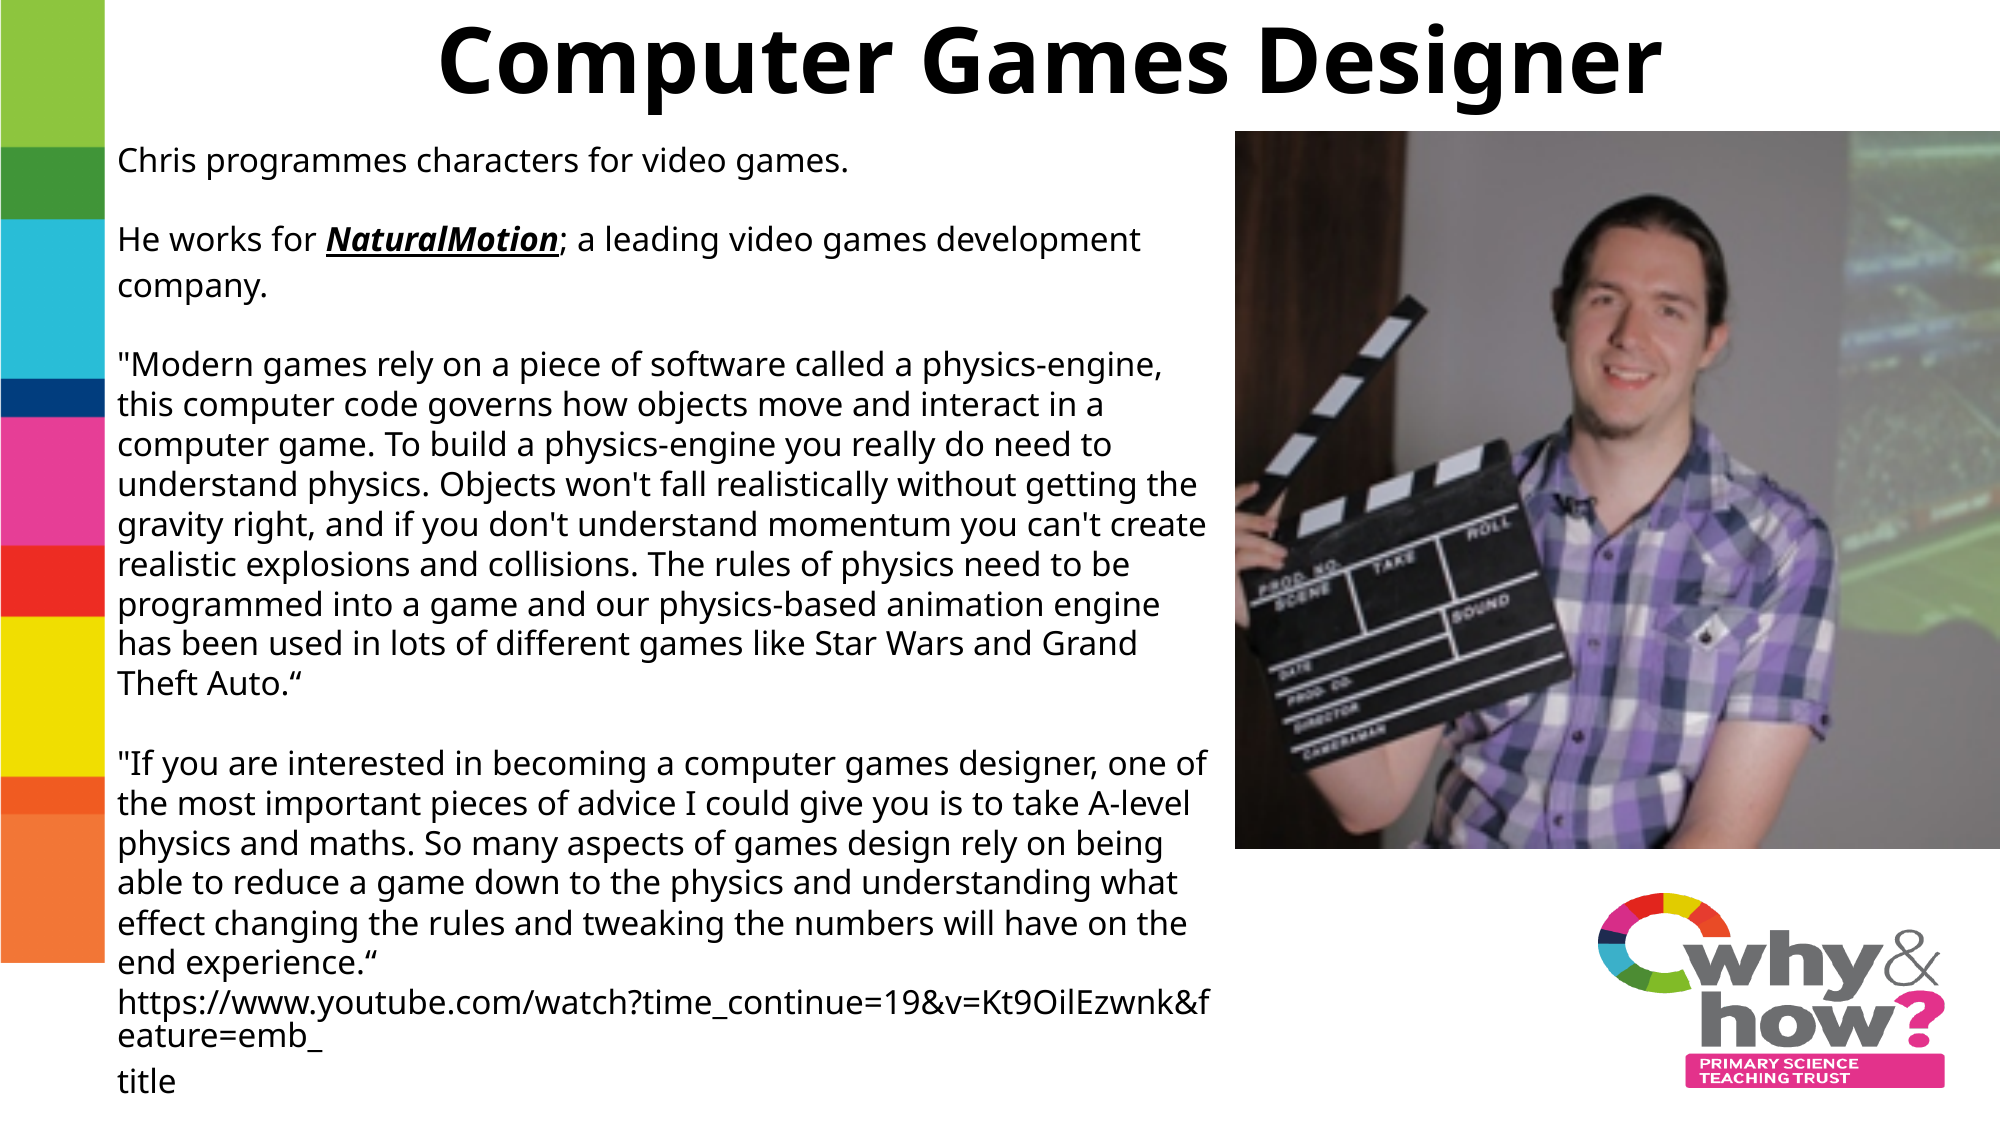

Computer Games Designer
Chris programmes characters for video games.
He works for NaturalMotion; a leading video games development company.
"Modern games rely on a piece of software called a physics-engine, this computer code governs how objects move and interact in a computer game. To build a physics-engine you really do need to understand physics. Objects won't fall realistically without getting the gravity right, and if you don't understand momentum you can't create realistic explosions and collisions. The rules of physics need to be programmed into a game and our physics-based animation engine has been used in lots of different games like Star Wars and Grand Theft Auto.“
"If you are interested in becoming a computer games designer, one of the most important pieces of advice I could give you is to take A-level physics and maths. So many aspects of games design rely on being able to reduce a game down to the physics and understanding what effect changing the rules and tweaking the numbers will have on the end experience.“
https://www.youtube.com/watch?time_continue=19&v=Kt9OilEzwnk&feature=emb_title